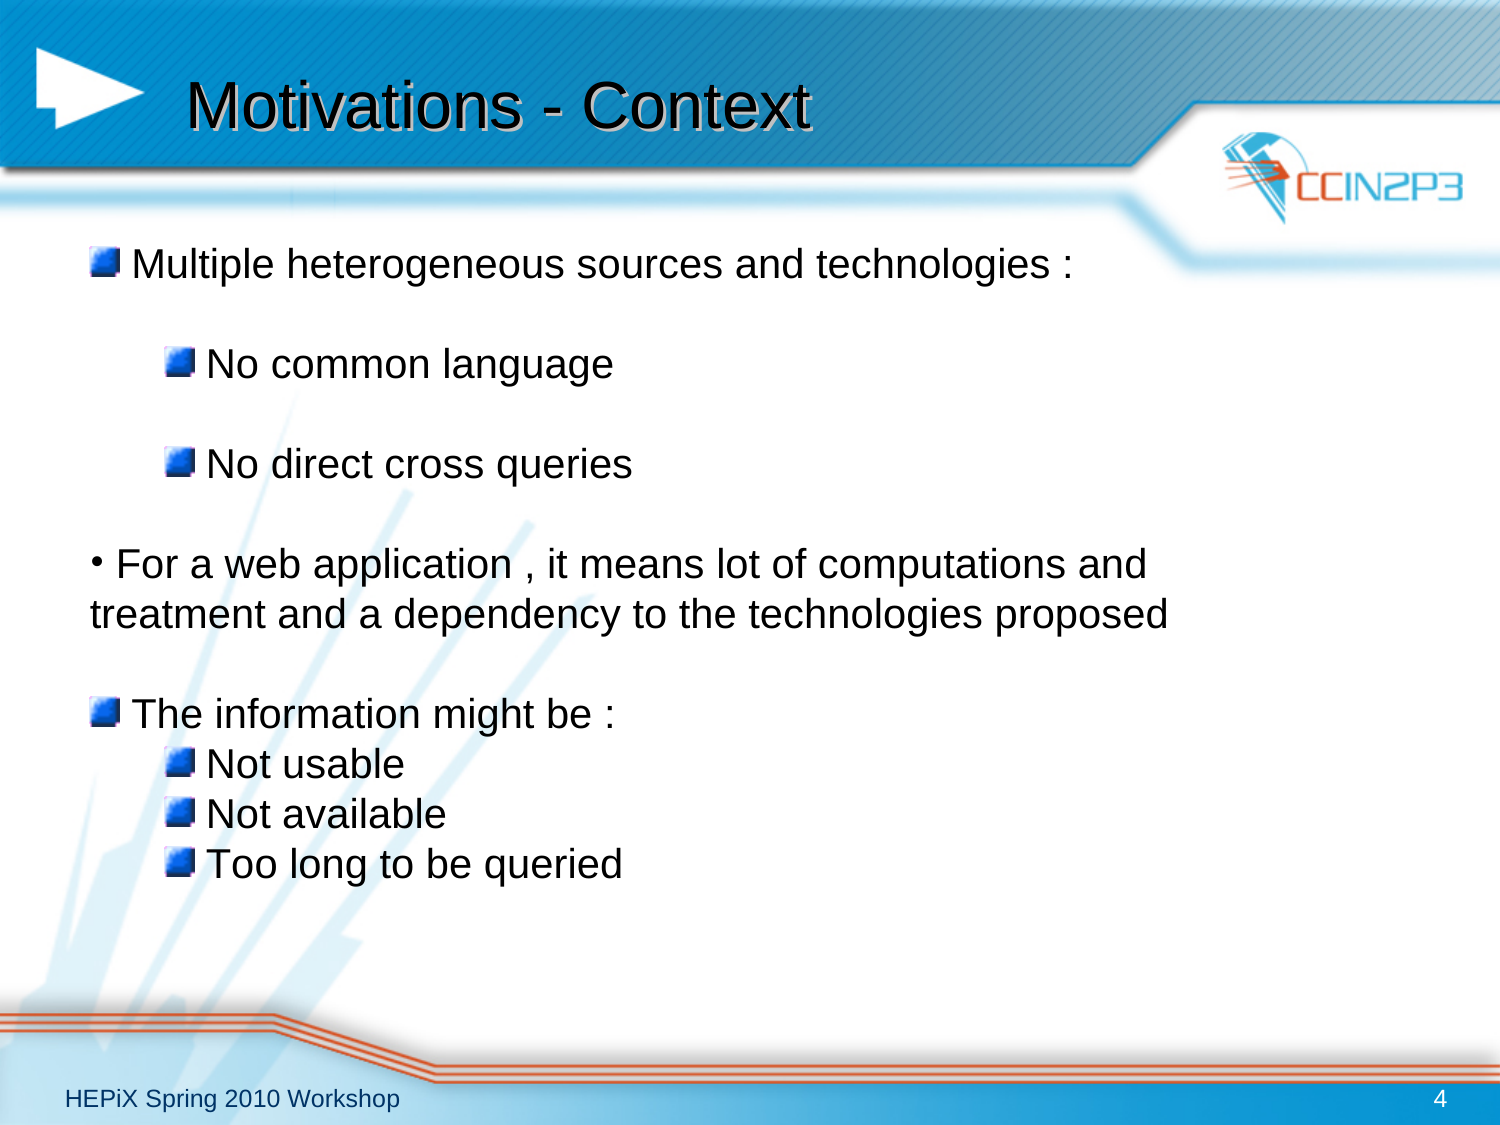

Motivations - Context
 Multiple heterogeneous sources and technologies :
 No common language
 No direct cross queries
 For a web application , it means lot of computations and treatment and a dependency to the technologies proposed
 The information might be :
 Not usable
 Not available
 Too long to be queried
HEPiX Spring 2010 Workshop
4